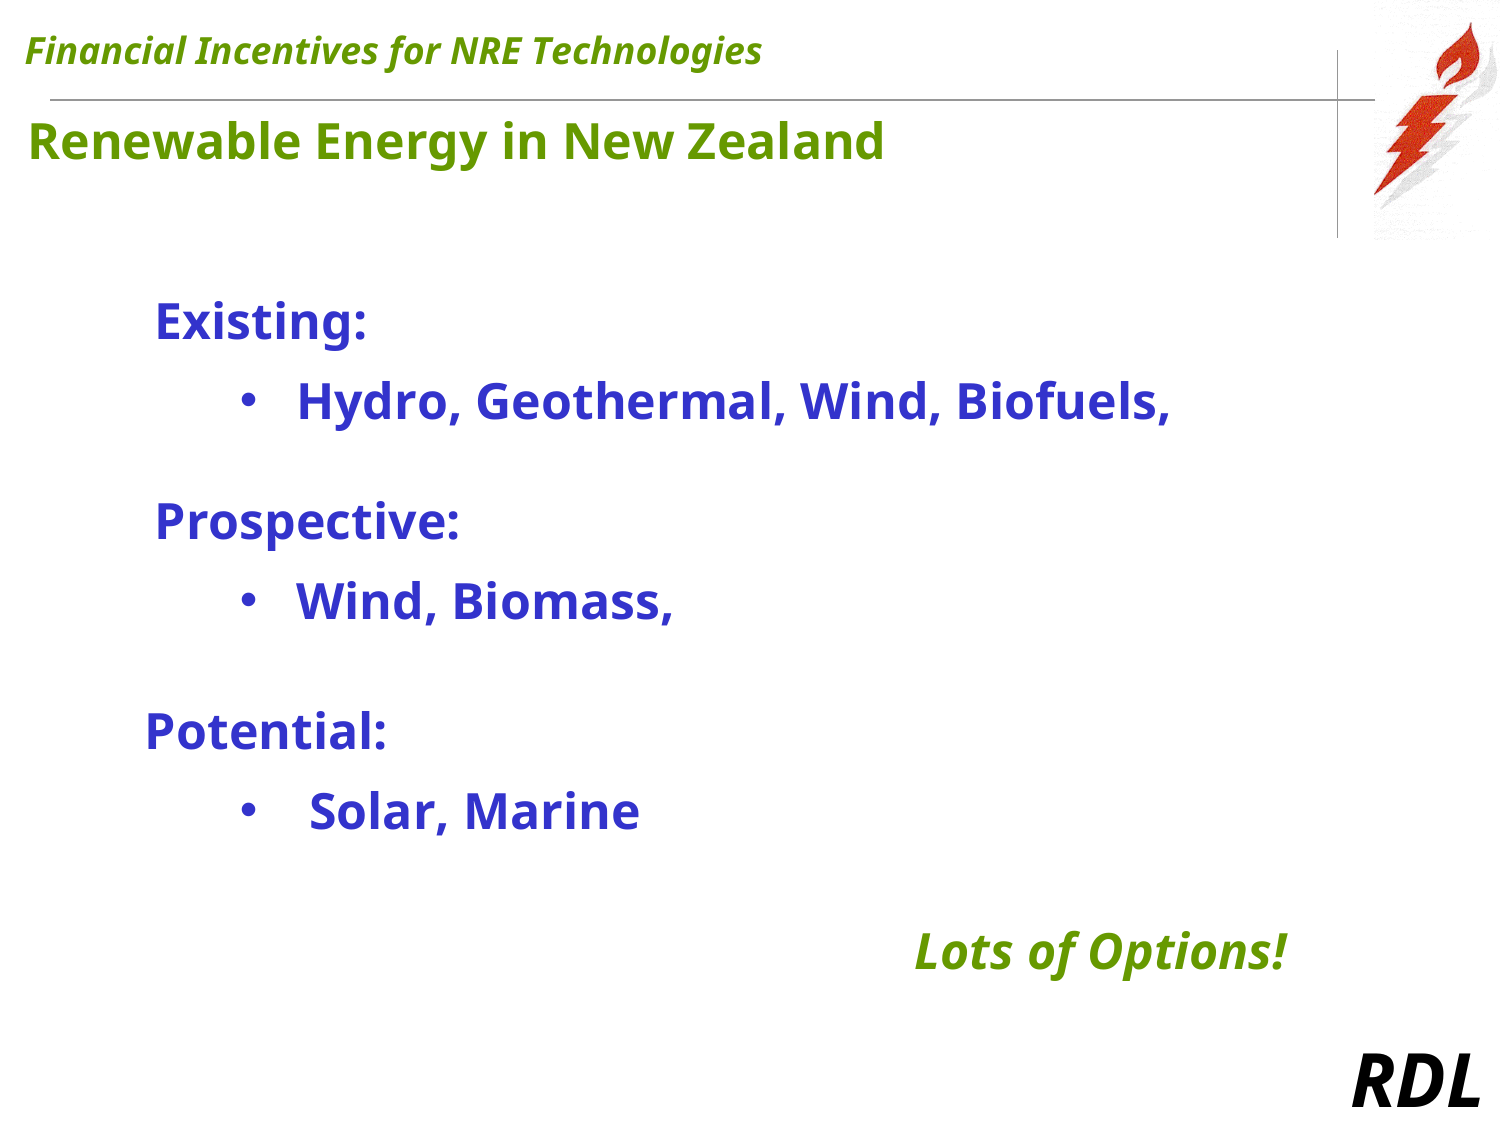

# Financial Incentives for NRE Technologies
 Renewable Energy in New Zealand
 Existing:
 Hydro, Geothermal, Wind, Biofuels,
 Prospective:
 Wind, Biomass,
 Potential:
 Solar, Marine
		Lots of Options!
RDL